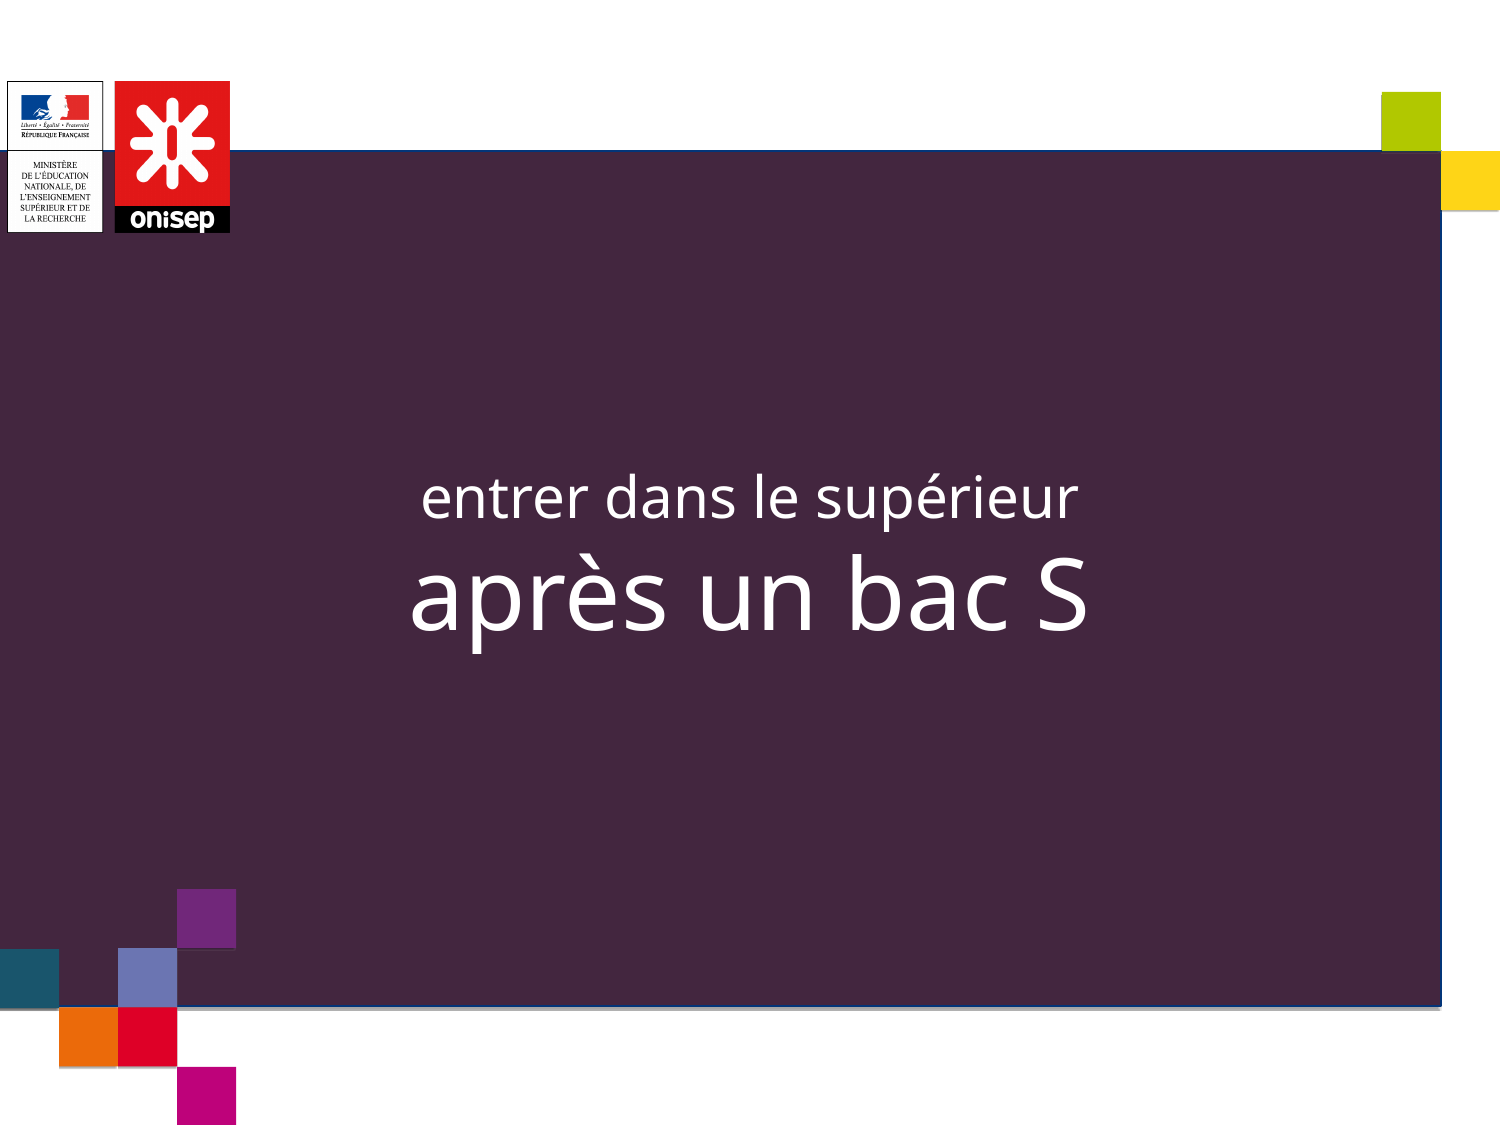

entrer dans le supérieur
après un bac S